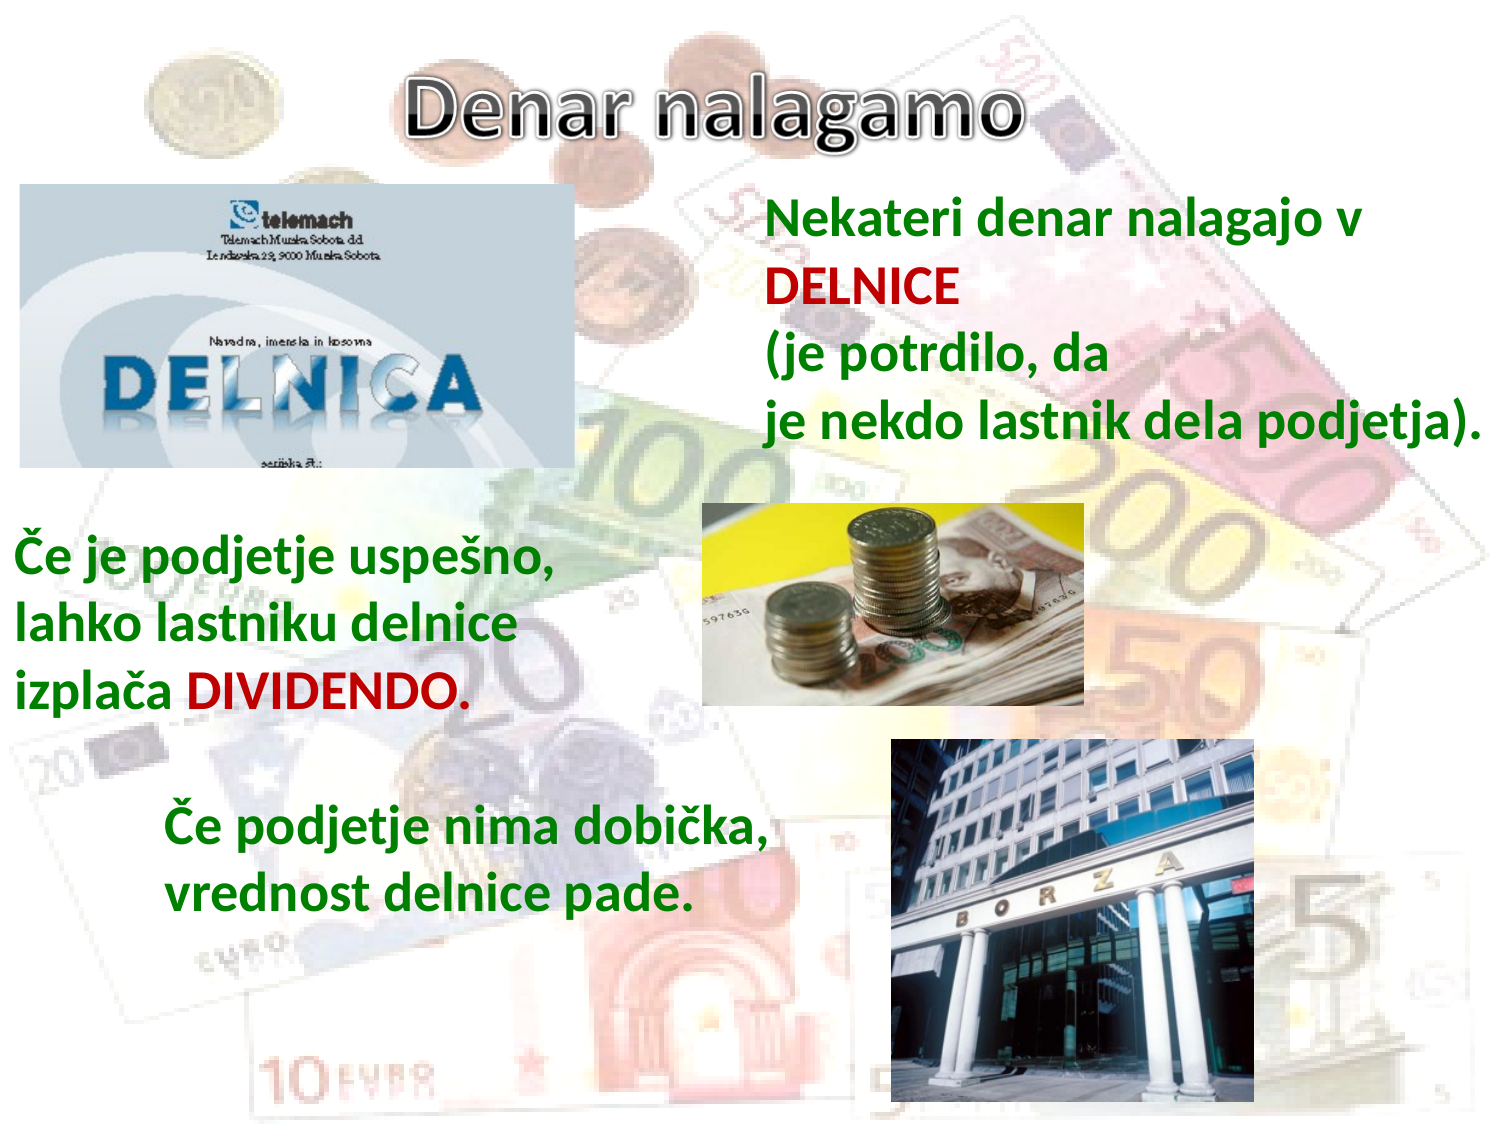

Nekateri denar nalagajo v
					DELNICE
					(je potrdilo, da
					je nekdo lastnik dela podjetja).
Če je podjetje uspešno,
lahko lastniku delnice
izplača DIVIDENDO.
	Če podjetje nima dobička,
	vrednost delnice pade.
#